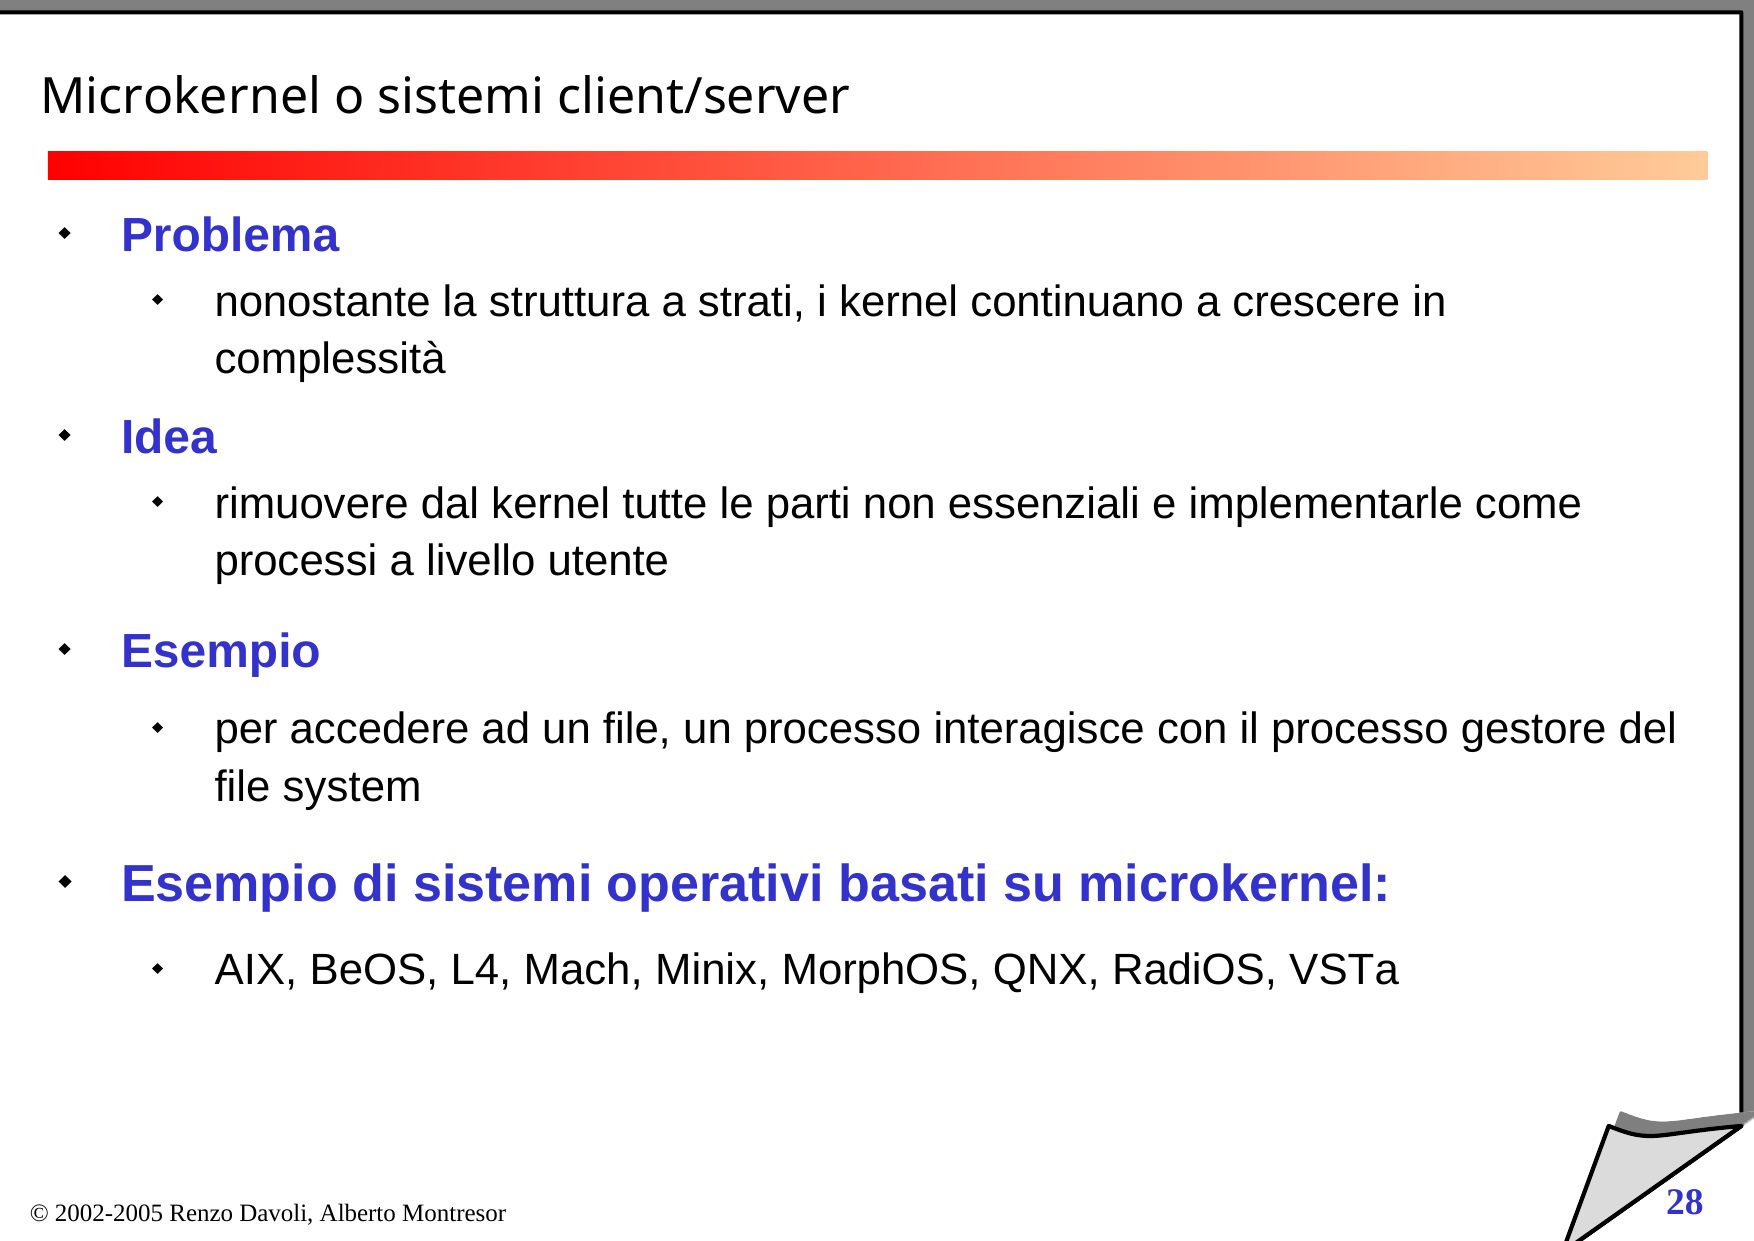

# Microkernel o sistemi client/server
Problema
nonostante la struttura a strati, i kernel continuano a crescere in complessità
Idea
rimuovere dal kernel tutte le parti non essenziali e implementarle come processi a livello utente
Esempio
per accedere ad un file, un processo interagisce con il processo gestore del file system
Esempio di sistemi operativi basati su microkernel:
AIX, BeOS, L4, Mach, Minix, MorphOS, QNX, RadiOS, VSTa